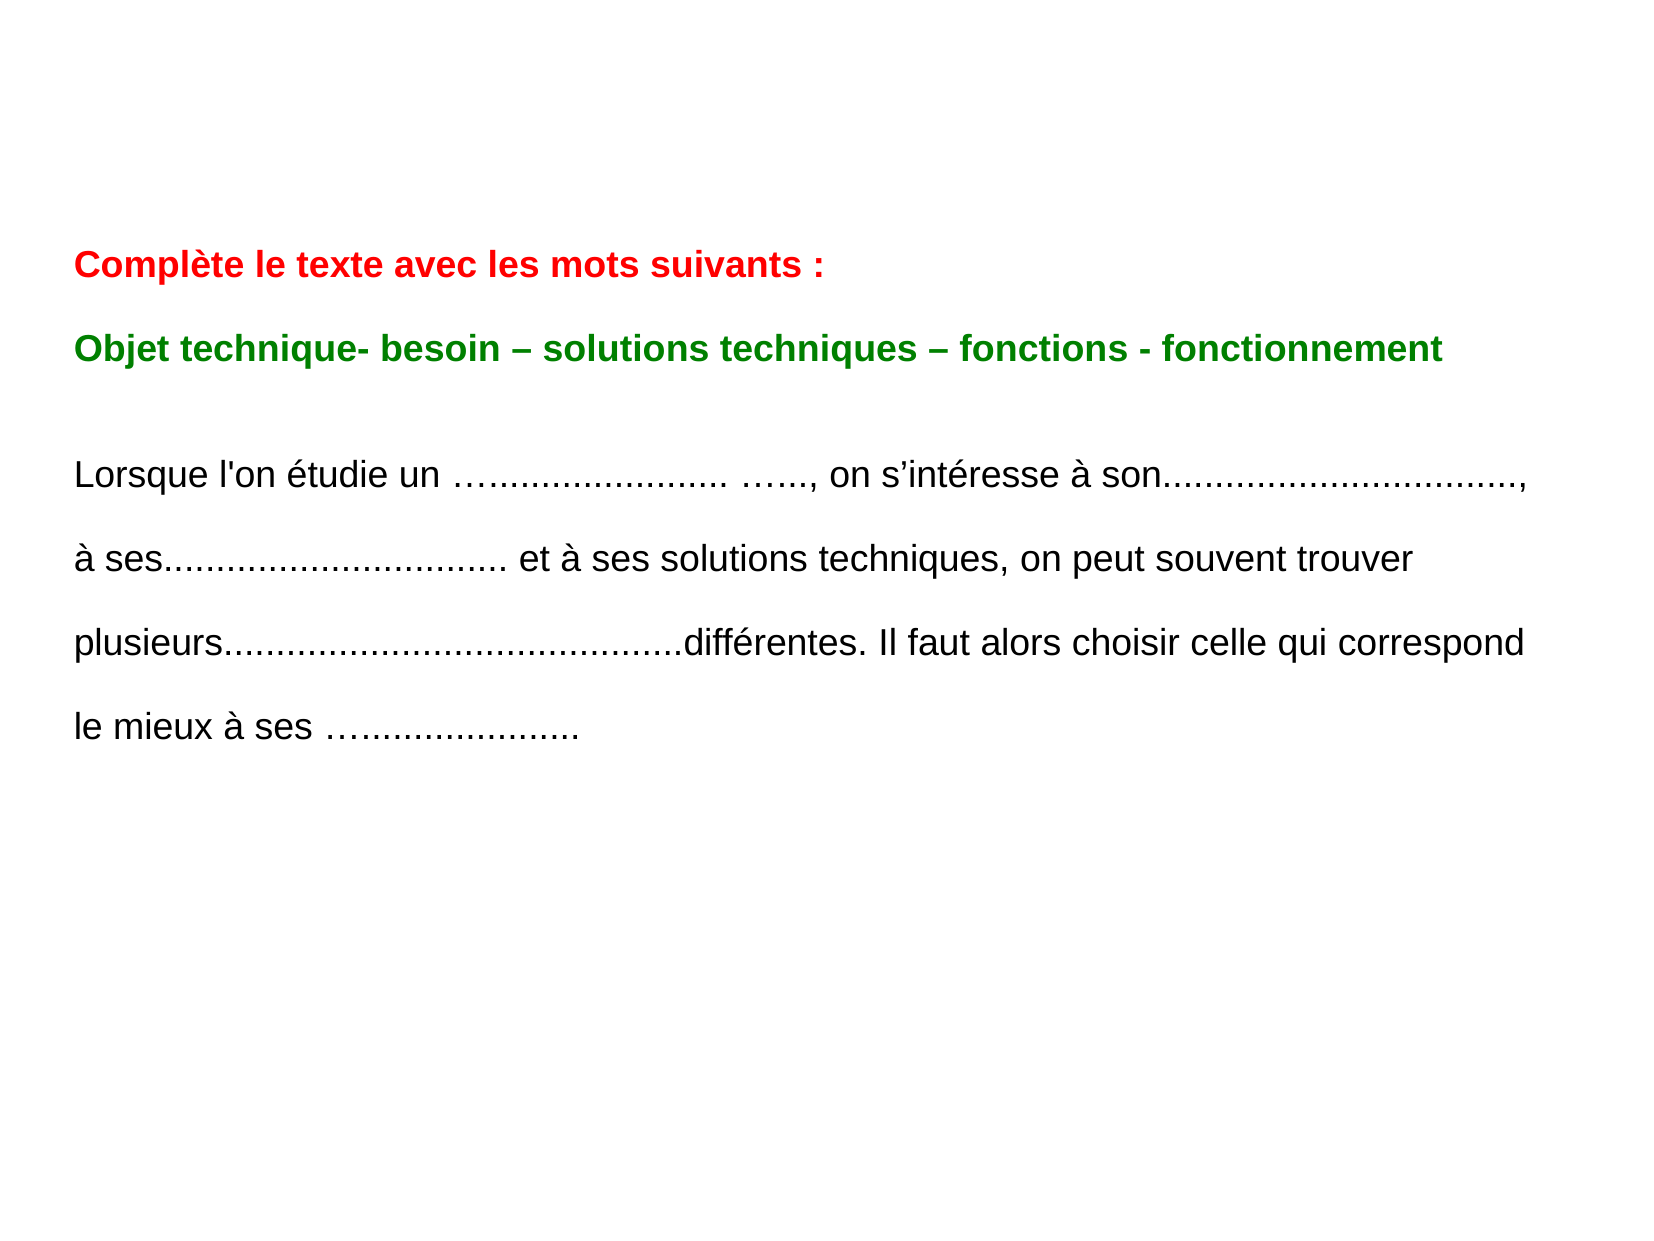

Complète le texte avec les mots suivants :
Objet technique- besoin – solutions techniques – fonctions - fonctionnement
Lorsque l'on étudie un …....................... …..., on s’intéresse à son.................................., à ses................................. et à ses solutions techniques, on peut souvent trouver plusieurs............................................différentes. Il faut alors choisir celle qui correspond le mieux à ses ….....................